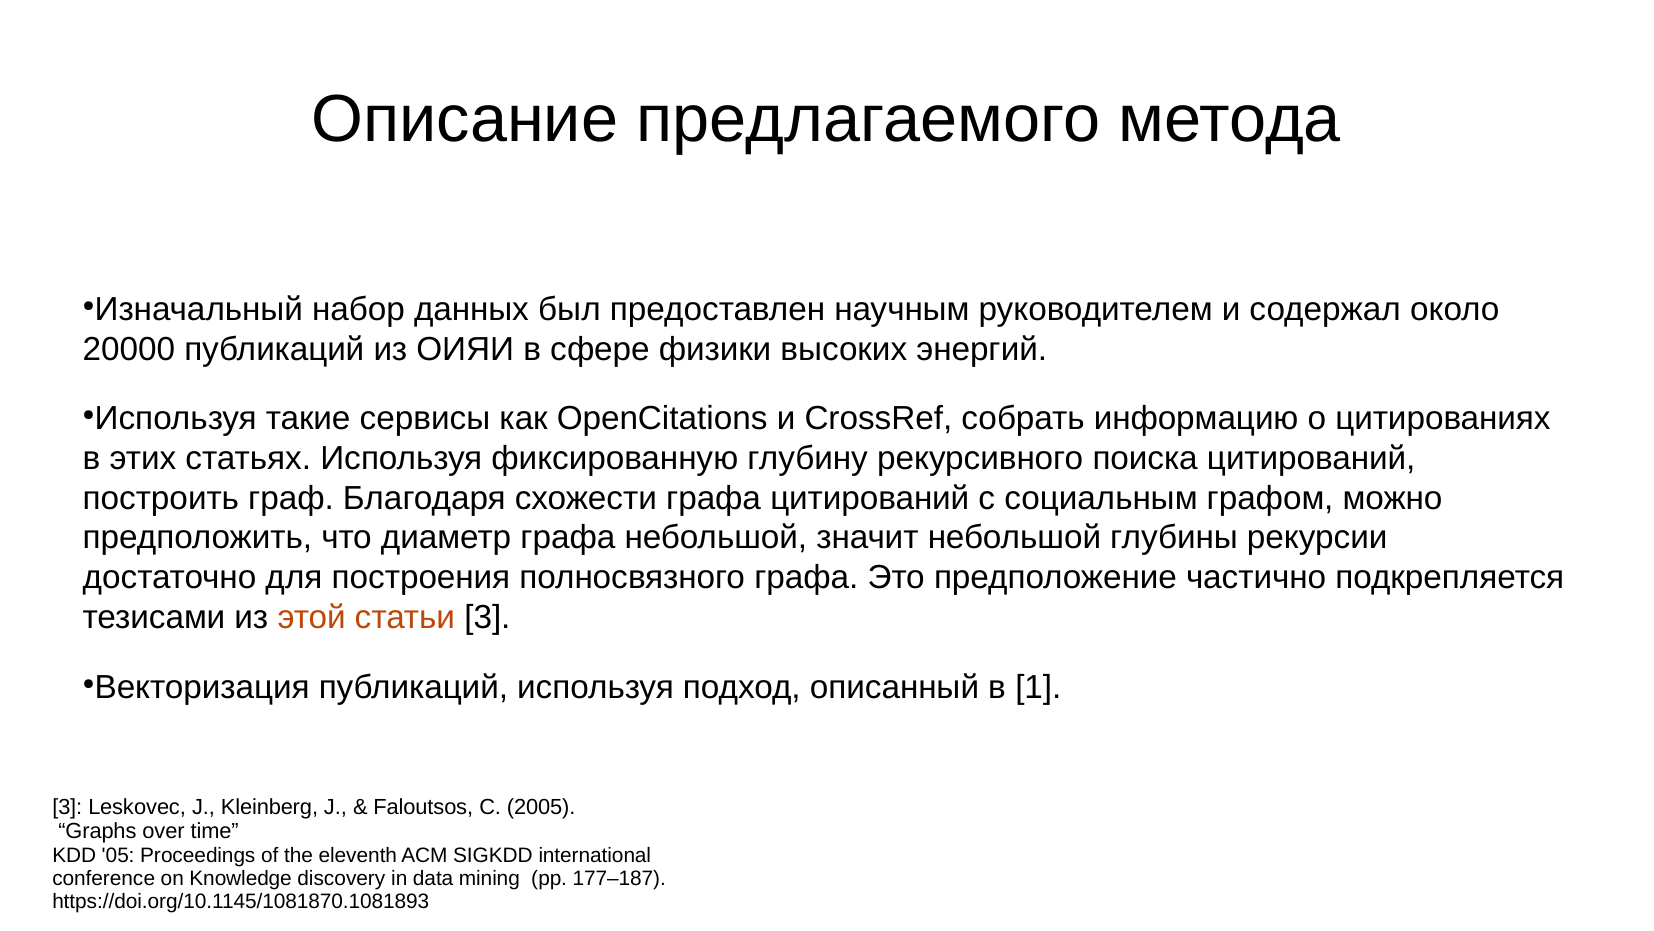

# Описание предлагаемого метода
Изначальный набор данных был предоставлен научным руководителем и содержал около 20000 публикаций из ОИЯИ в сфере физики высоких энергий.
Используя такие сервисы как OpenCitations и CrossRef, собрать информацию о цитированиях в этих статьях. Используя фиксированную глубину рекурсивного поиска цитирований, построить граф. Благодаря схожести графа цитирований с социальным графом, можно предположить, что диаметр графа небольшой, значит небольшой глубины рекурсии достаточно для построения полносвязного графа. Это предположение частично подкрепляется тезисами из этой статьи [3].
Векторизация публикаций, используя подход, описанный в [1].
[3]: Leskovec, J., Kleinberg, J., & Faloutsos, C. (2005).
 “Graphs over time”
KDD '05: Proceedings of the eleventh ACM SIGKDD international conference on Knowledge discovery in data mining (pp. 177–187). https://doi.org/10.1145/1081870.1081893